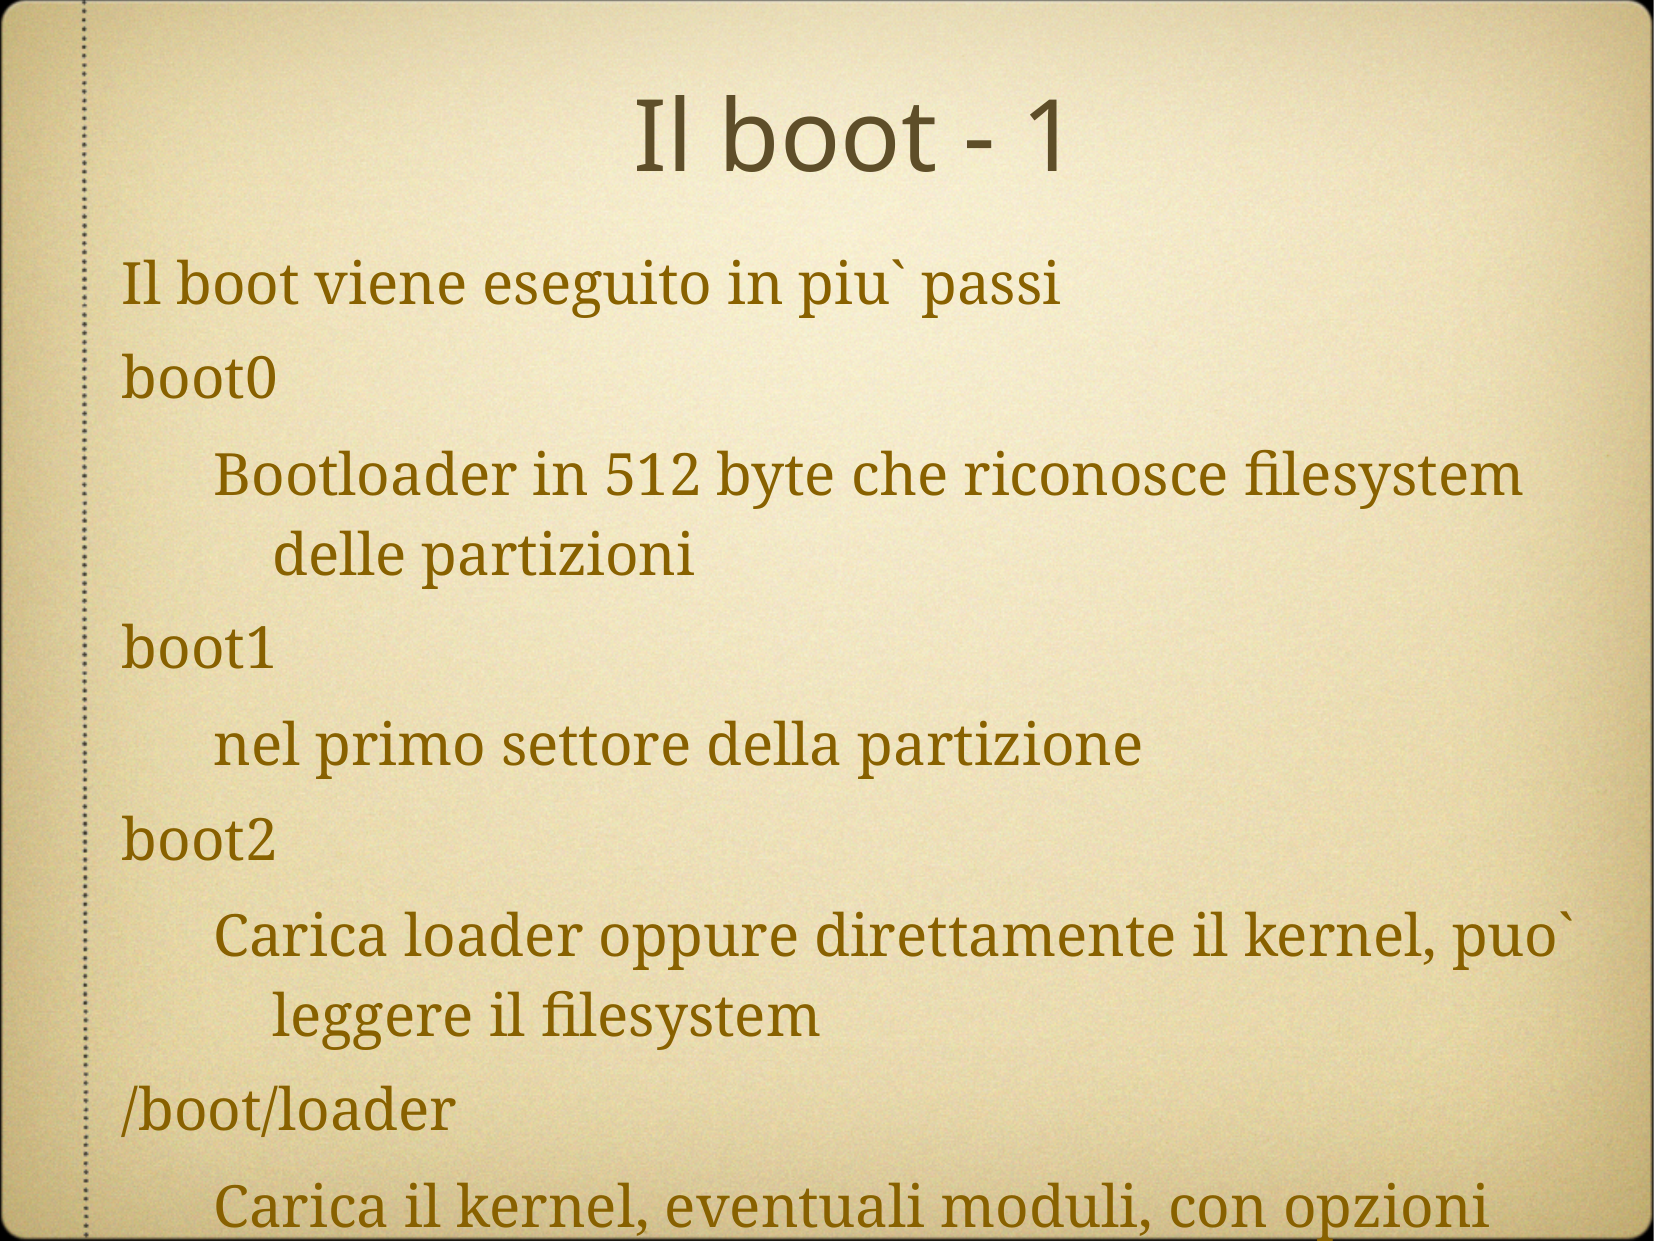

# Il boot - 1
Il boot viene eseguito in piu` passi
boot0
Bootloader in 512 byte che riconosce filesystem delle partizioni
boot1
nel primo settore della partizione
boot2
Carica loader oppure direttamente il kernel, puo` leggere il filesystem
/boot/loader
Carica il kernel, eventuali moduli, con opzioni